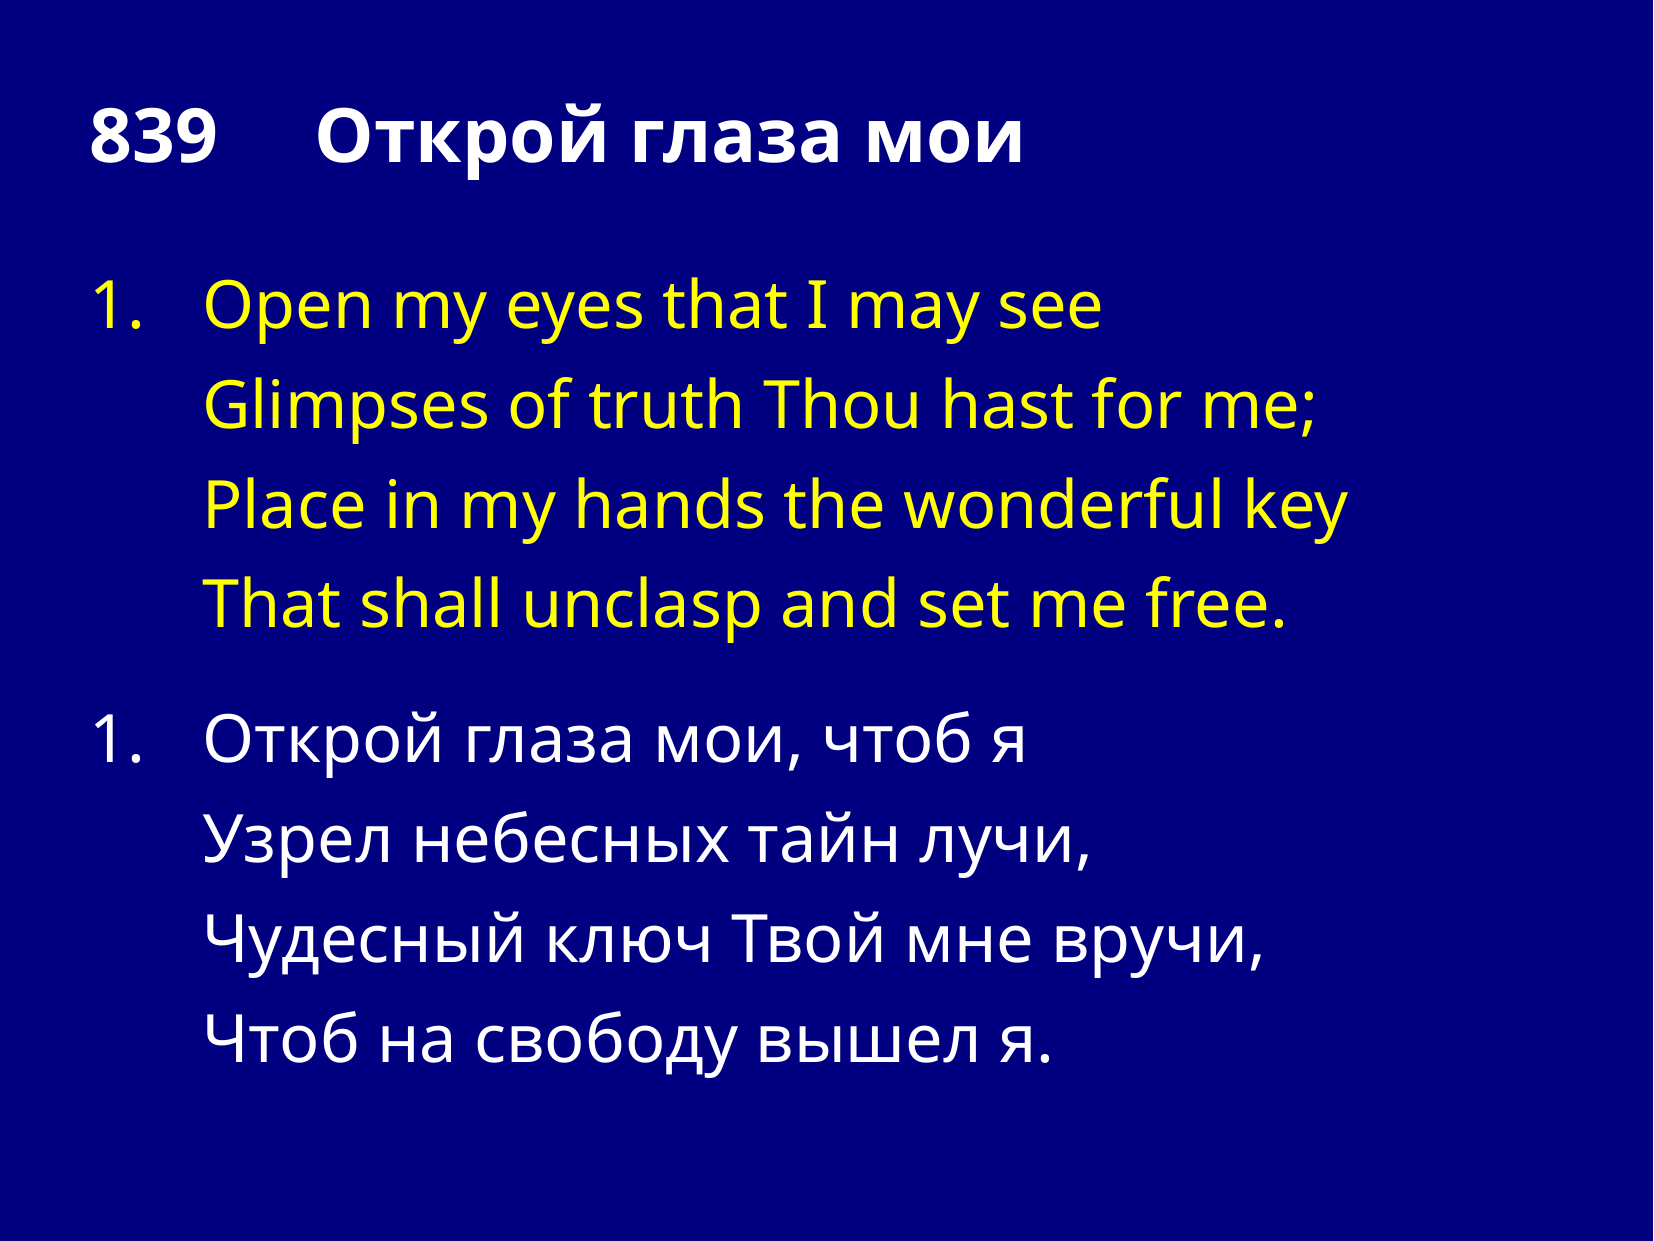

839	Открой глаза мои
1.	Open my eyes that I may see
	Glimpses of truth Thou hast for me;
	Place in my hands the wonderful key
	That shall unclasp and set me free.
1.	Открой глаза мои, чтоб я
	Узрел небесных тайн лучи,
	Чудесный ключ Твой мне вручи,
	Чтоб на свободу вышел я.